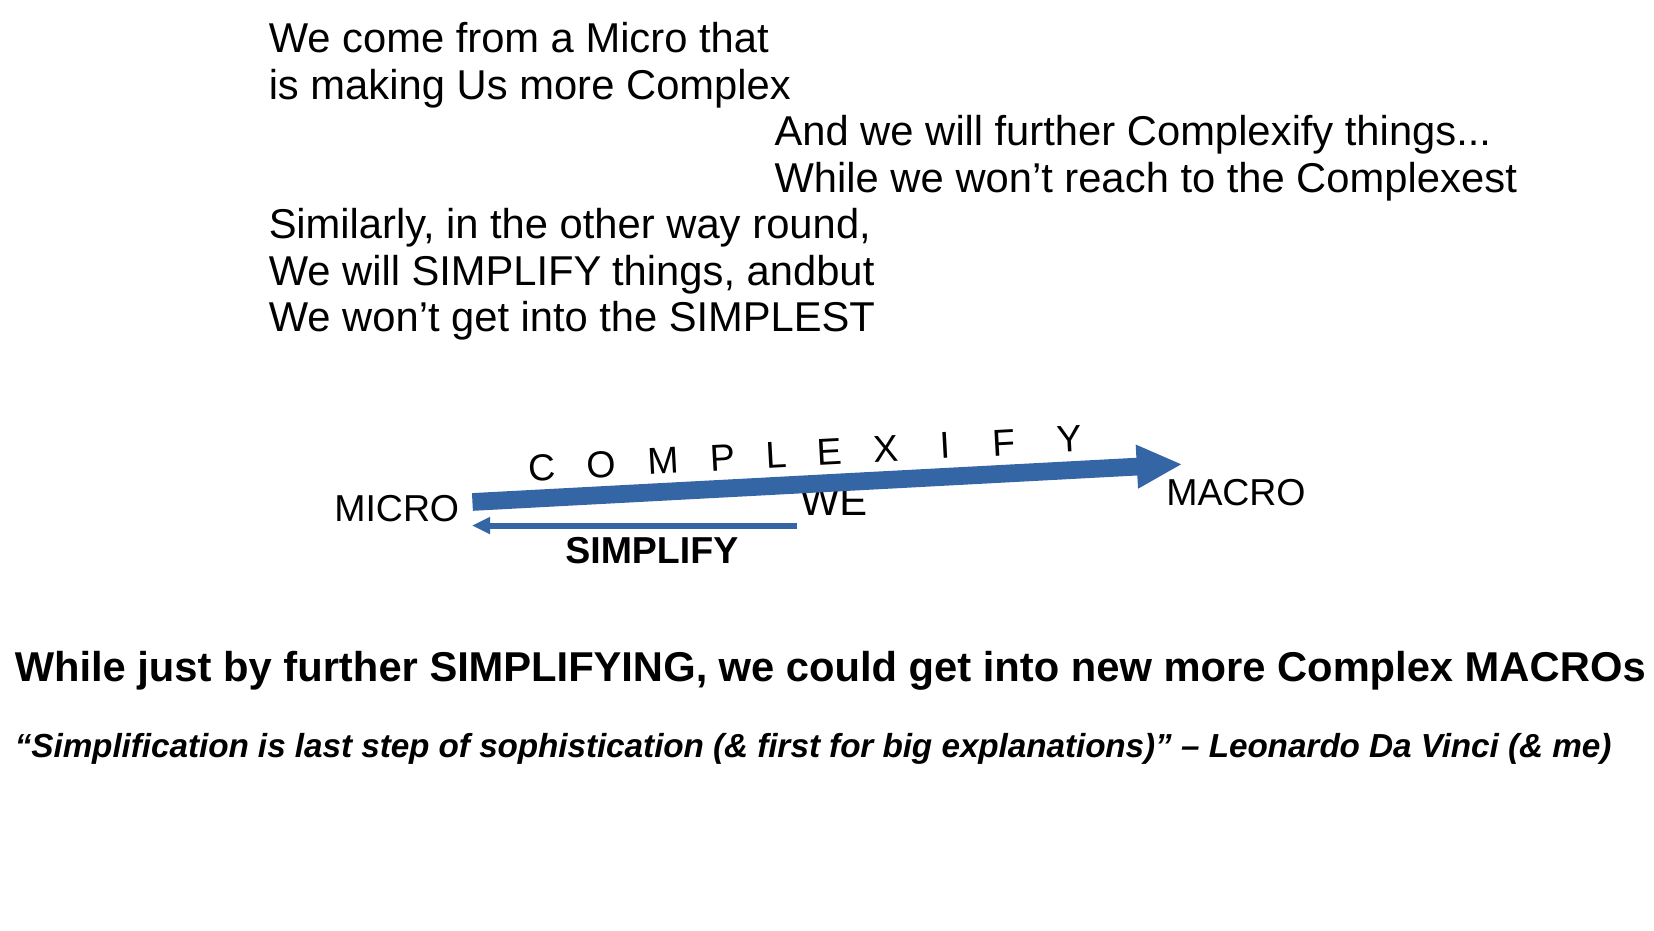

We come from a Micro that
is making Us more Complex
 And we will further Complexify things...
 While we won’t reach to the Complexest
Similarly, in the other way round,
We will SIMPLIFY things, andbut
We won’t get into the SIMPLEST
C O M P L E X I F Y
MACRO
WE
MICRO
 SIMPLIFY
While just by further SIMPLIFYING, we could get into new more Complex MACROs
“Simplification is last step of sophistication (& first for big explanations)” – Leonardo Da Vinci (& me)